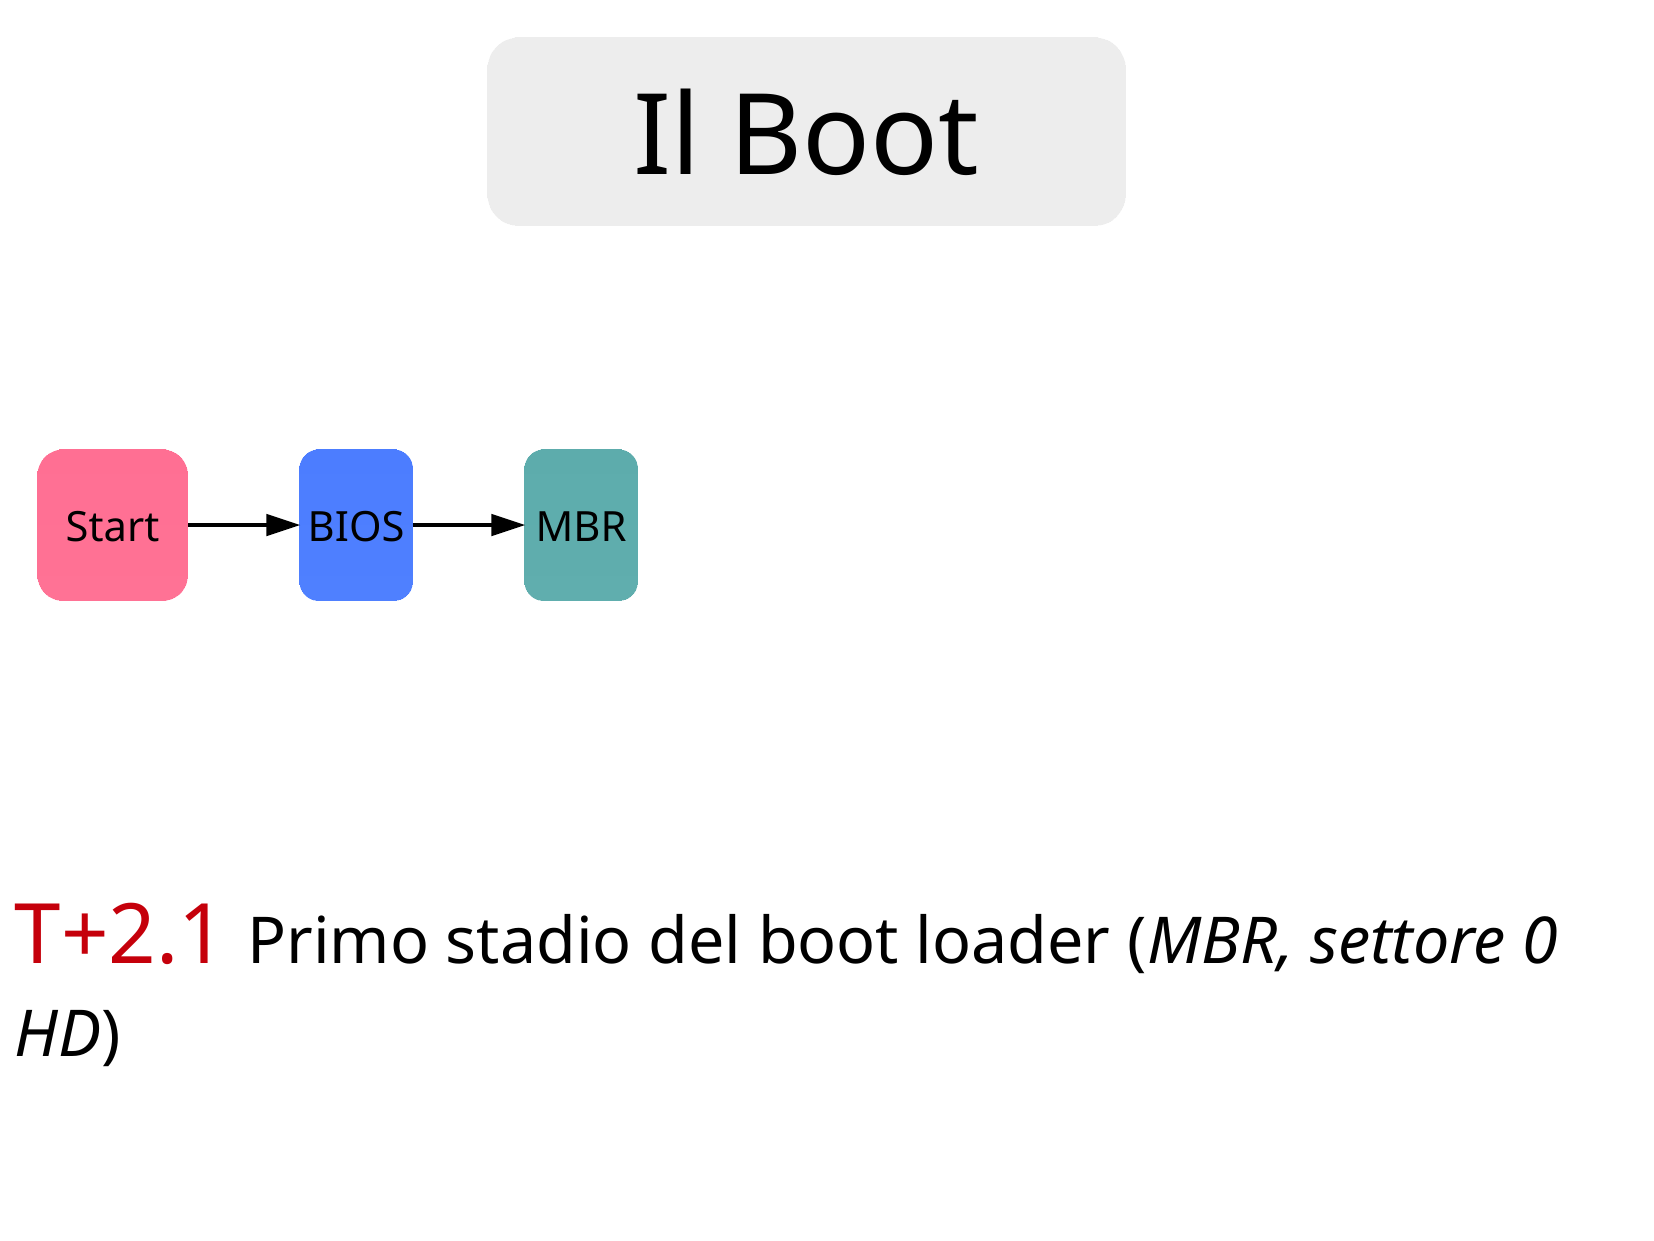

Il Boot
Start
BIOS
MBR
T+2.1 Primo stadio del boot loader (MBR, settore 0 HD)